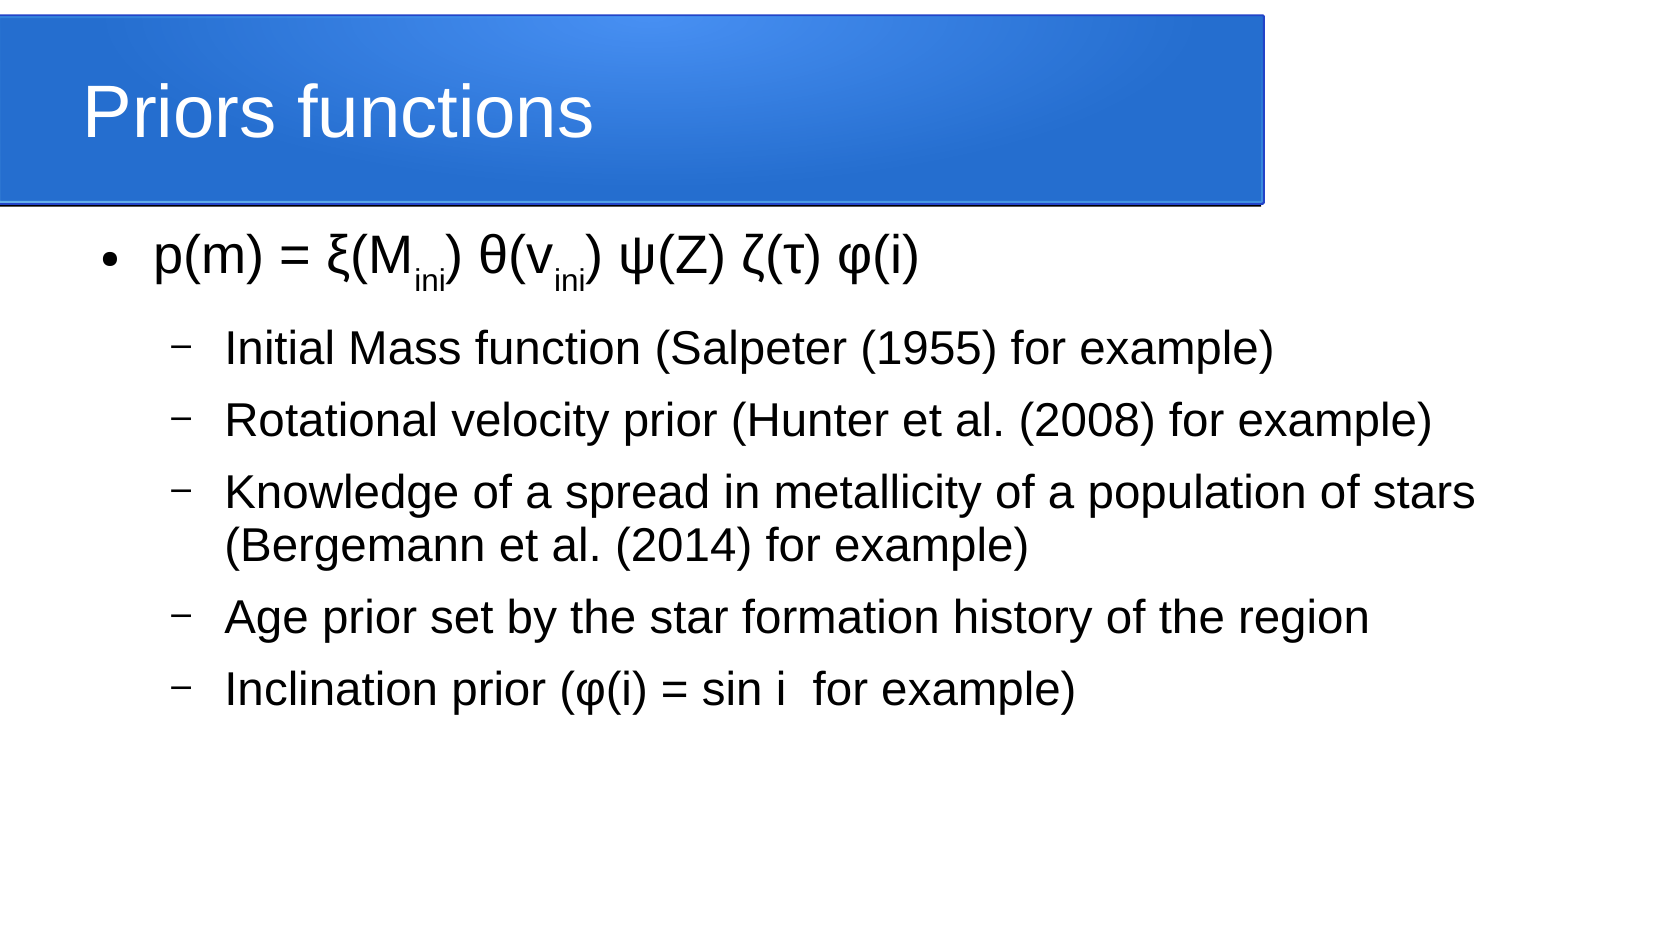

# Priors functions
p(m) = ξ(Mini) θ(vini) ψ(Z) ζ(τ) φ(i)
Initial Mass function (Salpeter (1955) for example)
Rotational velocity prior (Hunter et al. (2008) for example)
Knowledge of a spread in metallicity of a population of stars (Bergemann et al. (2014) for example)
Age prior set by the star formation history of the region
Inclination prior (φ(i) = sin i for example)